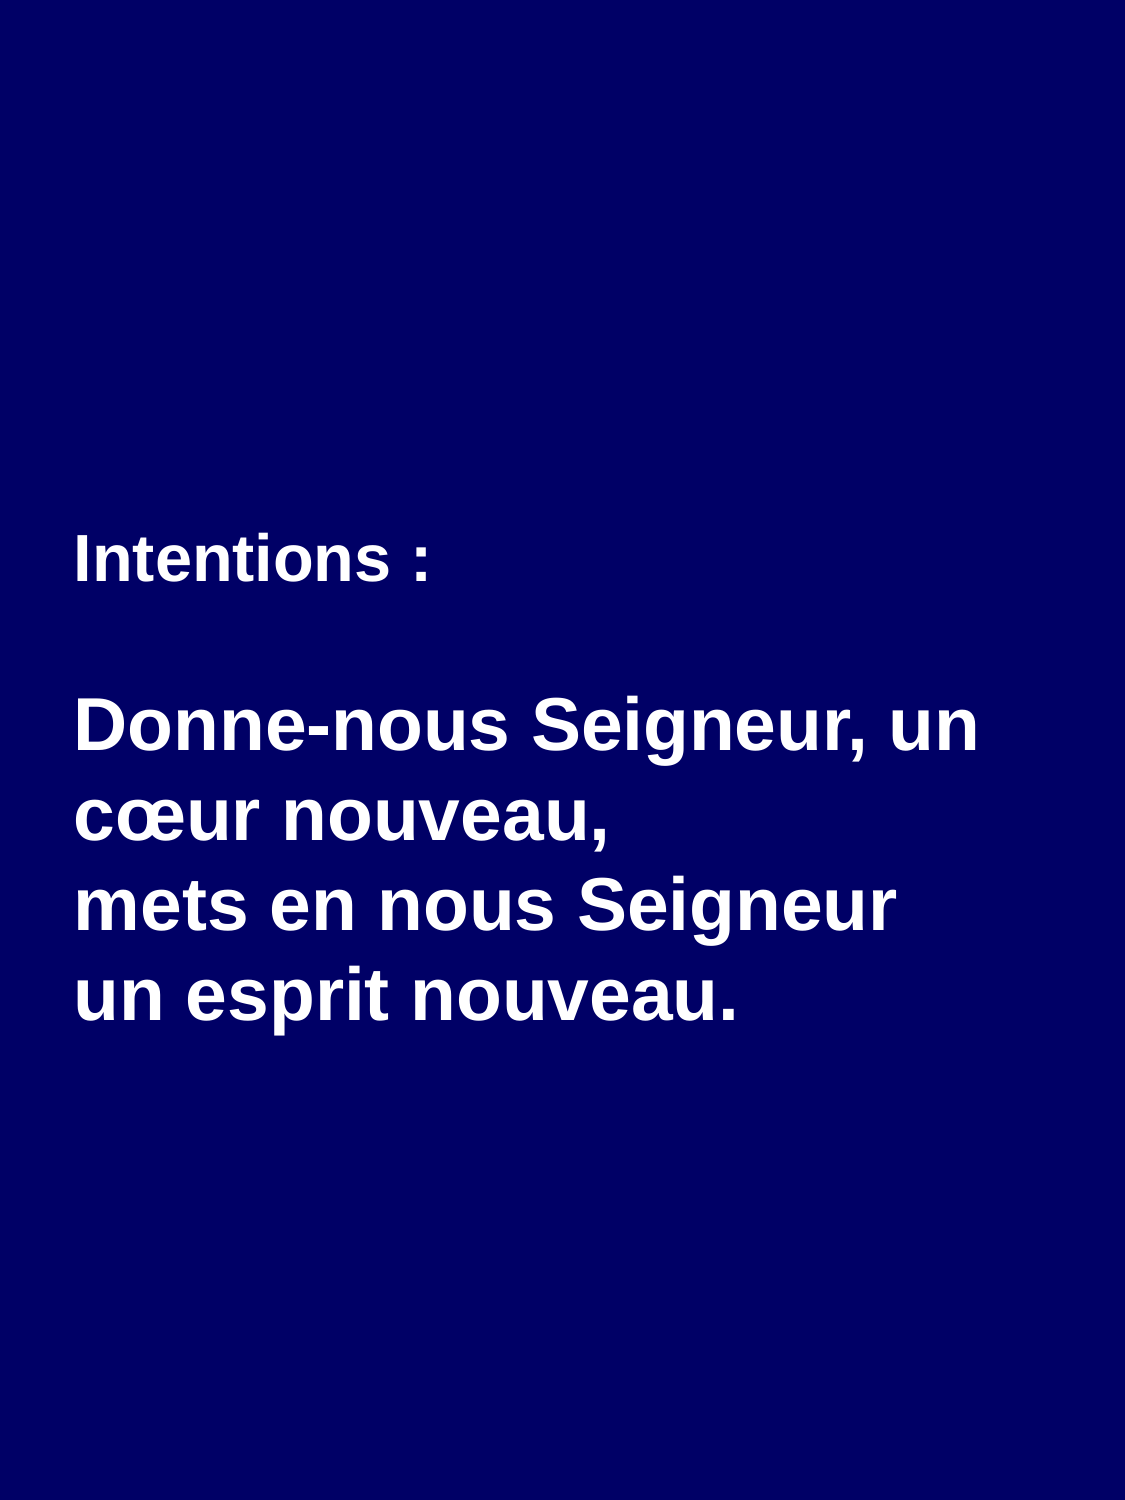

Intentions :
Donne-nous Seigneur, un cœur nouveau,
mets en nous Seigneur
un esprit nouveau.